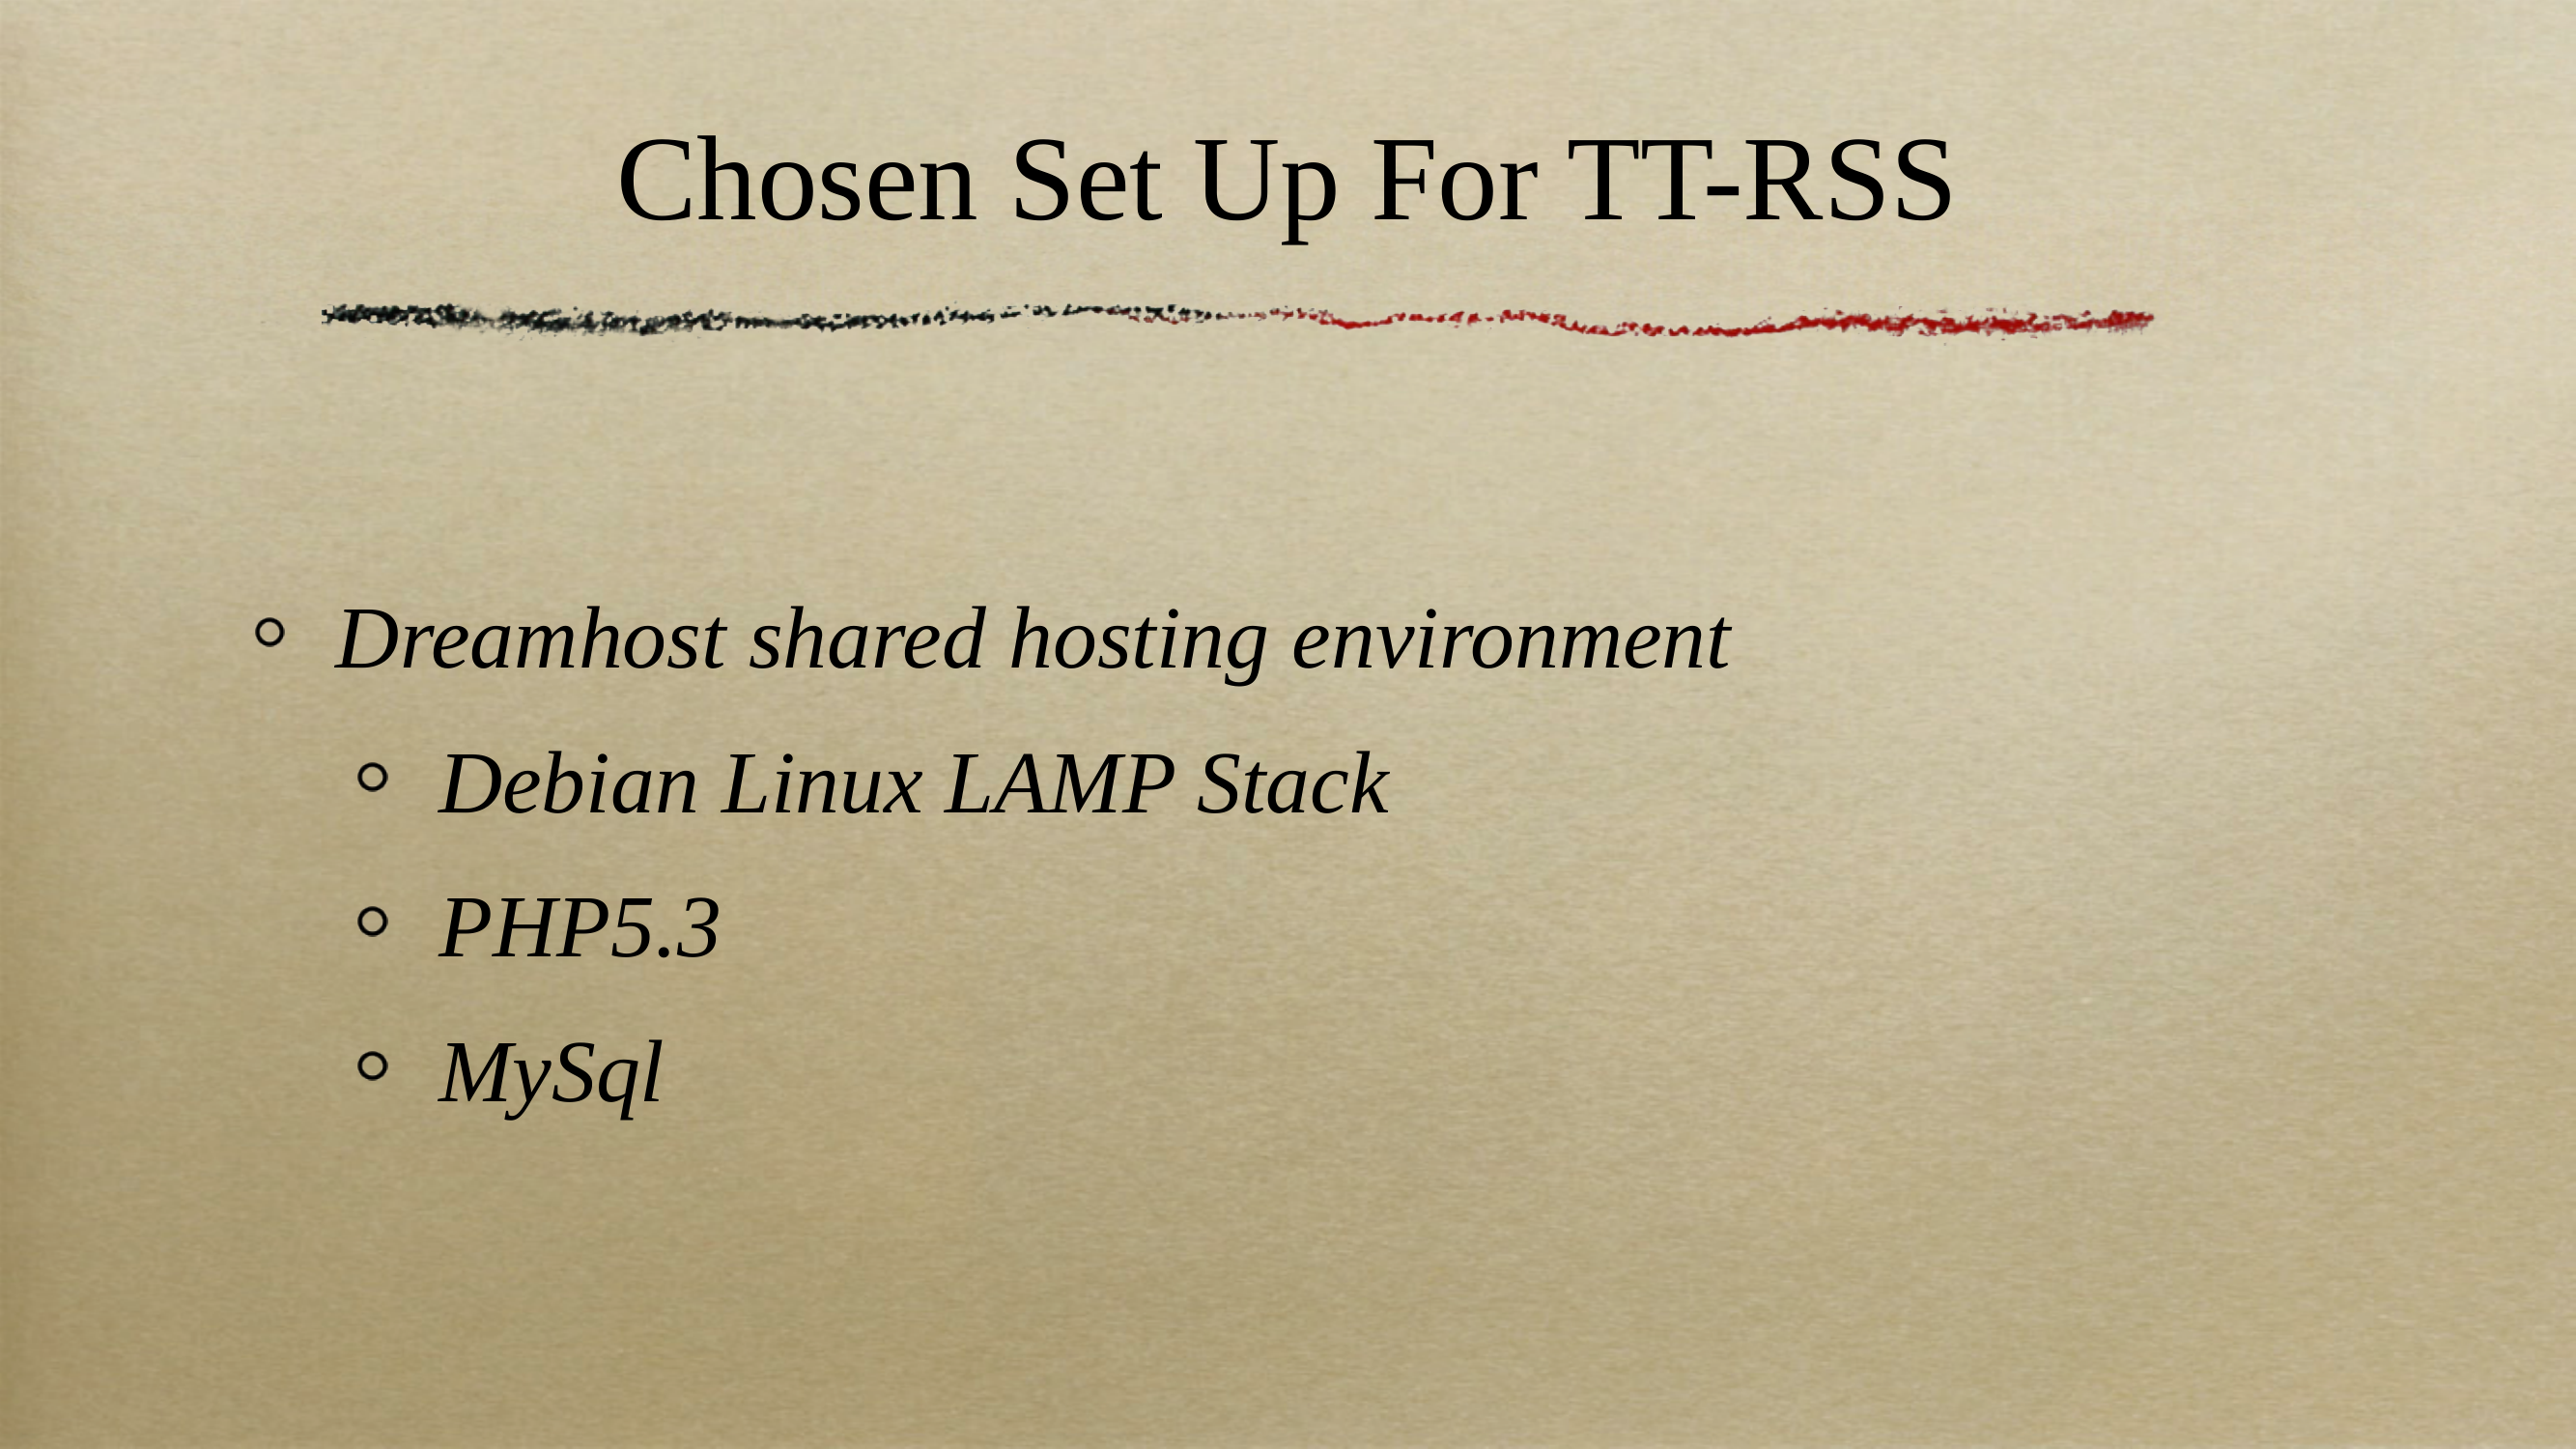

# Chosen Set Up For TT-RSS
Dreamhost shared hosting environment
Debian Linux LAMP Stack
PHP5.3
MySql